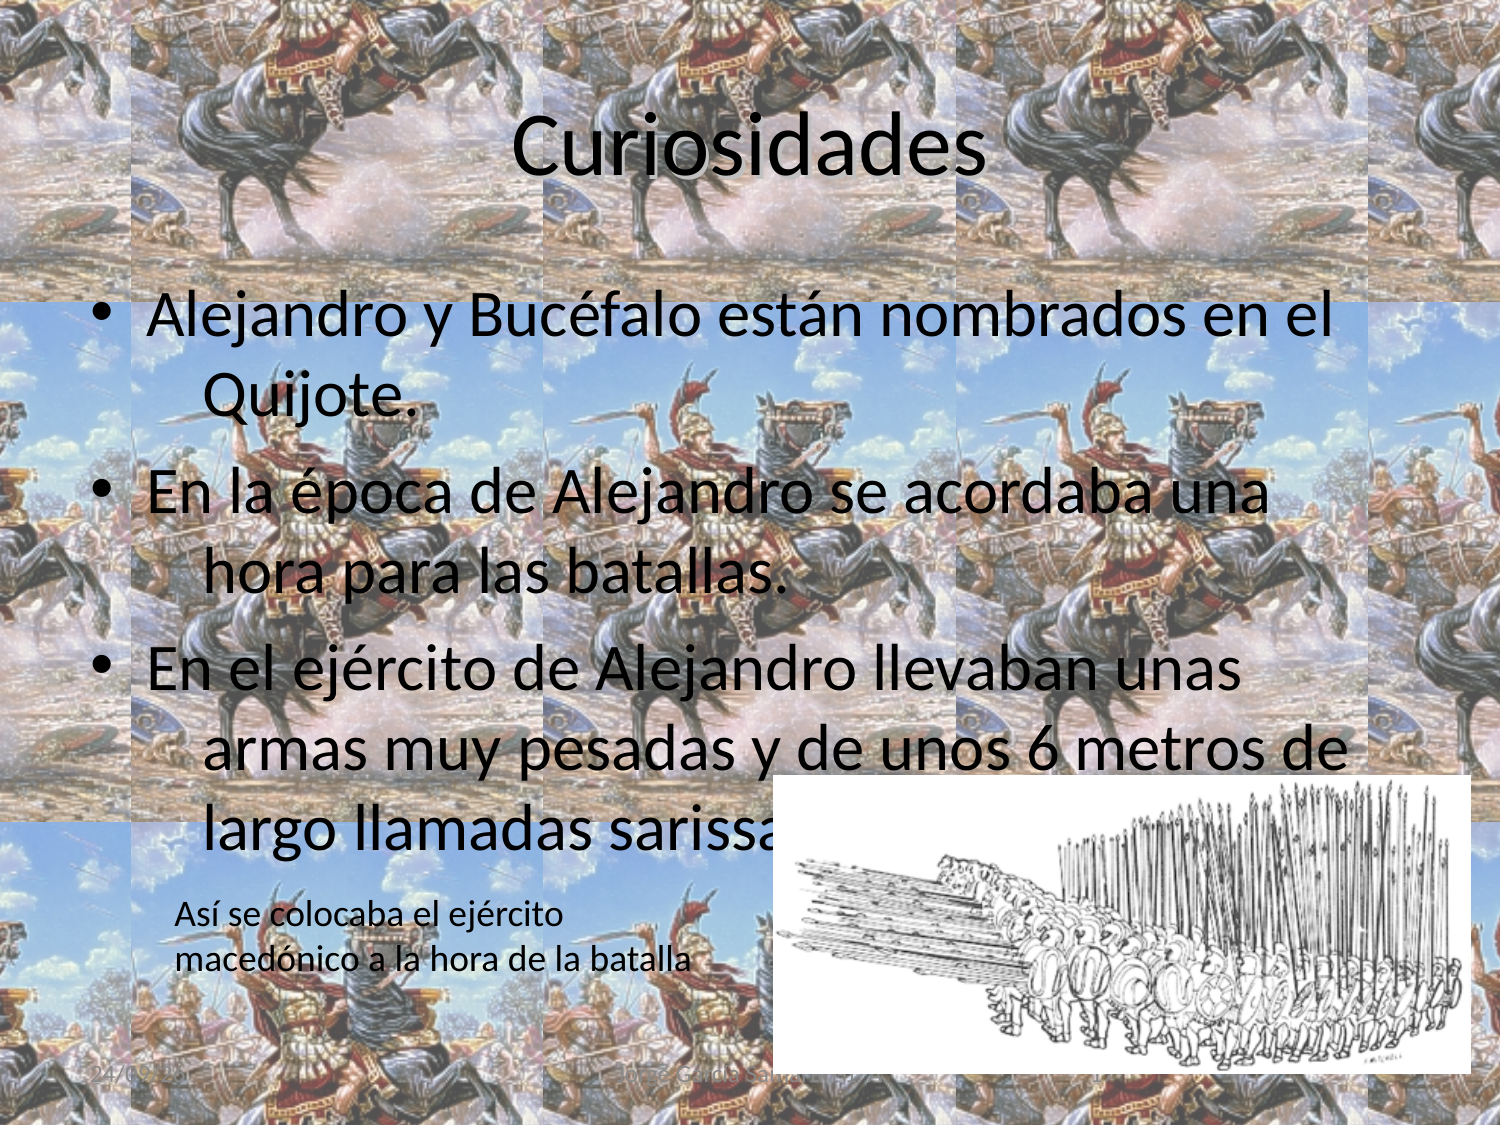

# Curiosidades
Alejandro y Bucéfalo están nombrados en el Quijote.
En la época de Alejandro se acordaba una hora para las batallas.
En el ejército de Alejandro llevaban unas armas muy pesadas y de unos 6 metros de largo llamadas sarissas.
Así se colocaba el ejército macedónico a la hora de la batalla
Jorge García Samartín-1ºA